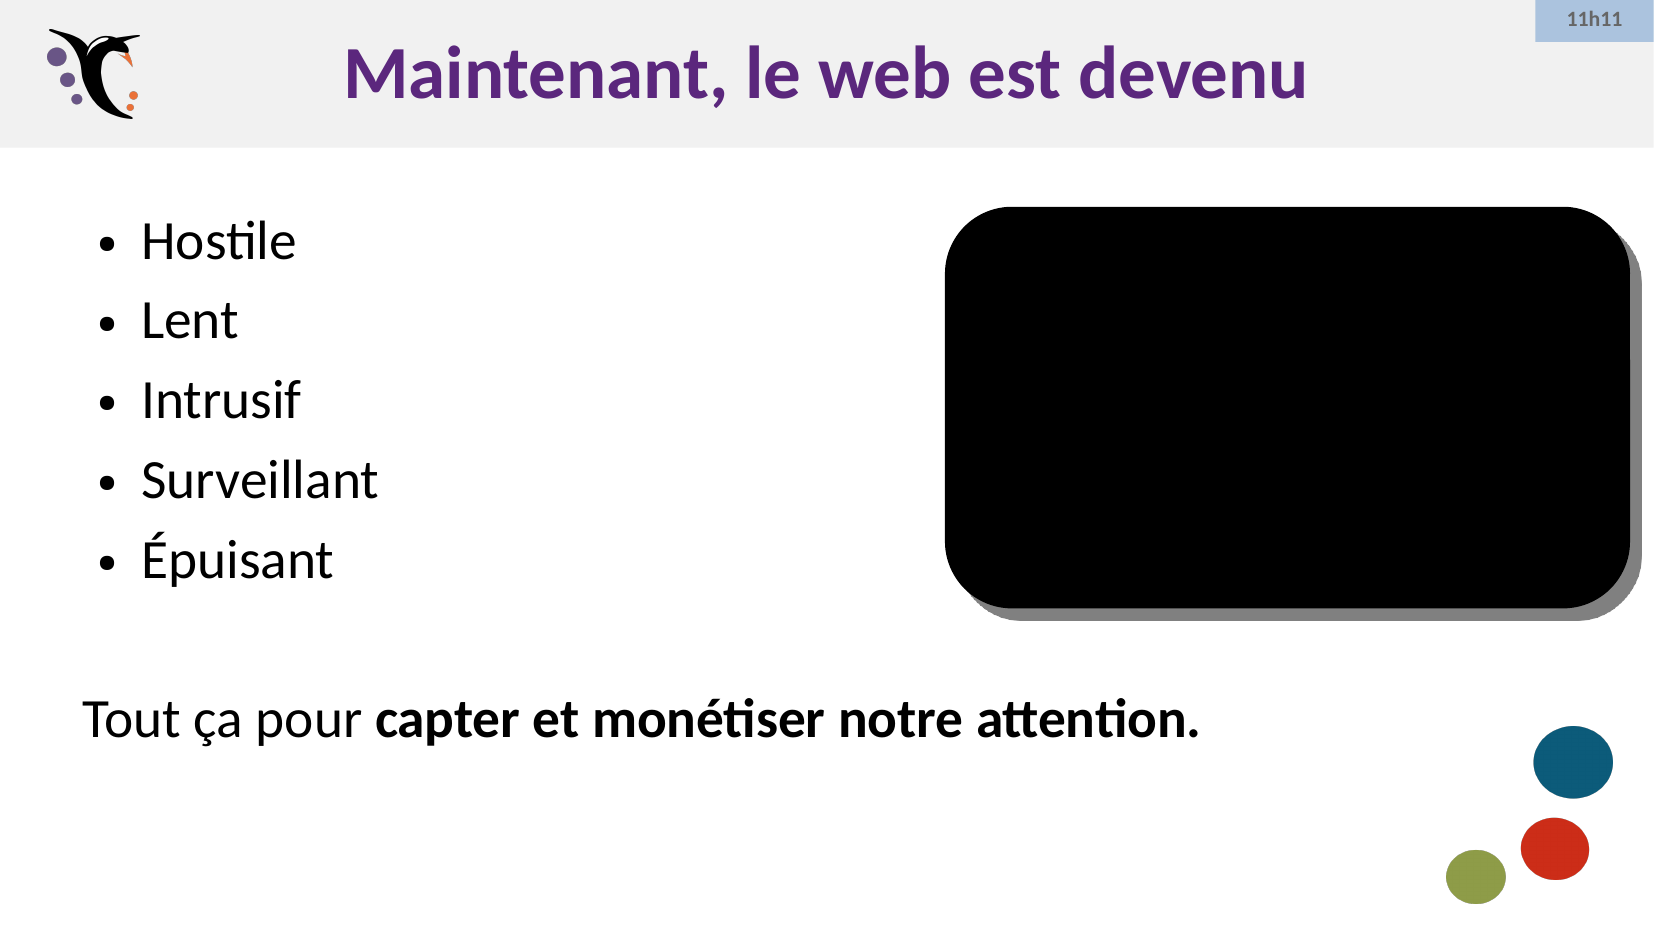

11h11
# Maintenant, le web est devenu
Hostile
Lent
Intrusif
Surveillant
Épuisant
Tout ça pour capter et monétiser notre attention.